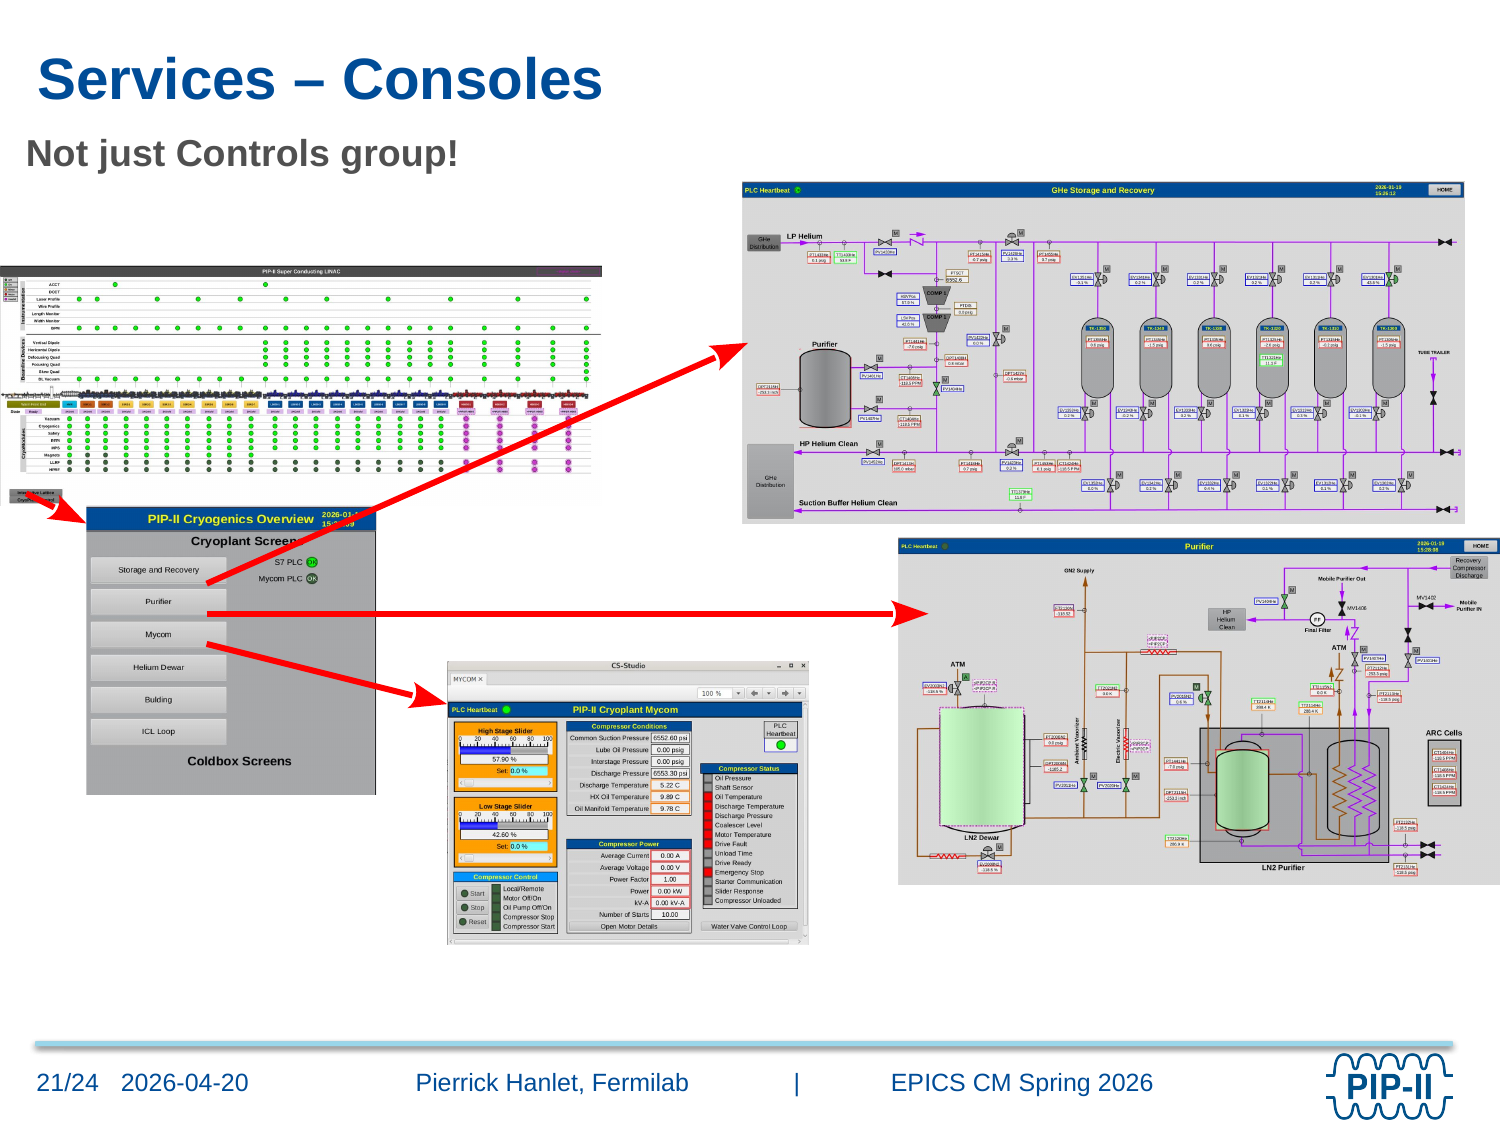

# Services – Consoles
Not just Controls group!
2026-04-20
Pierrick Hanlet, Fermilab | EPICS CM Spring 2026